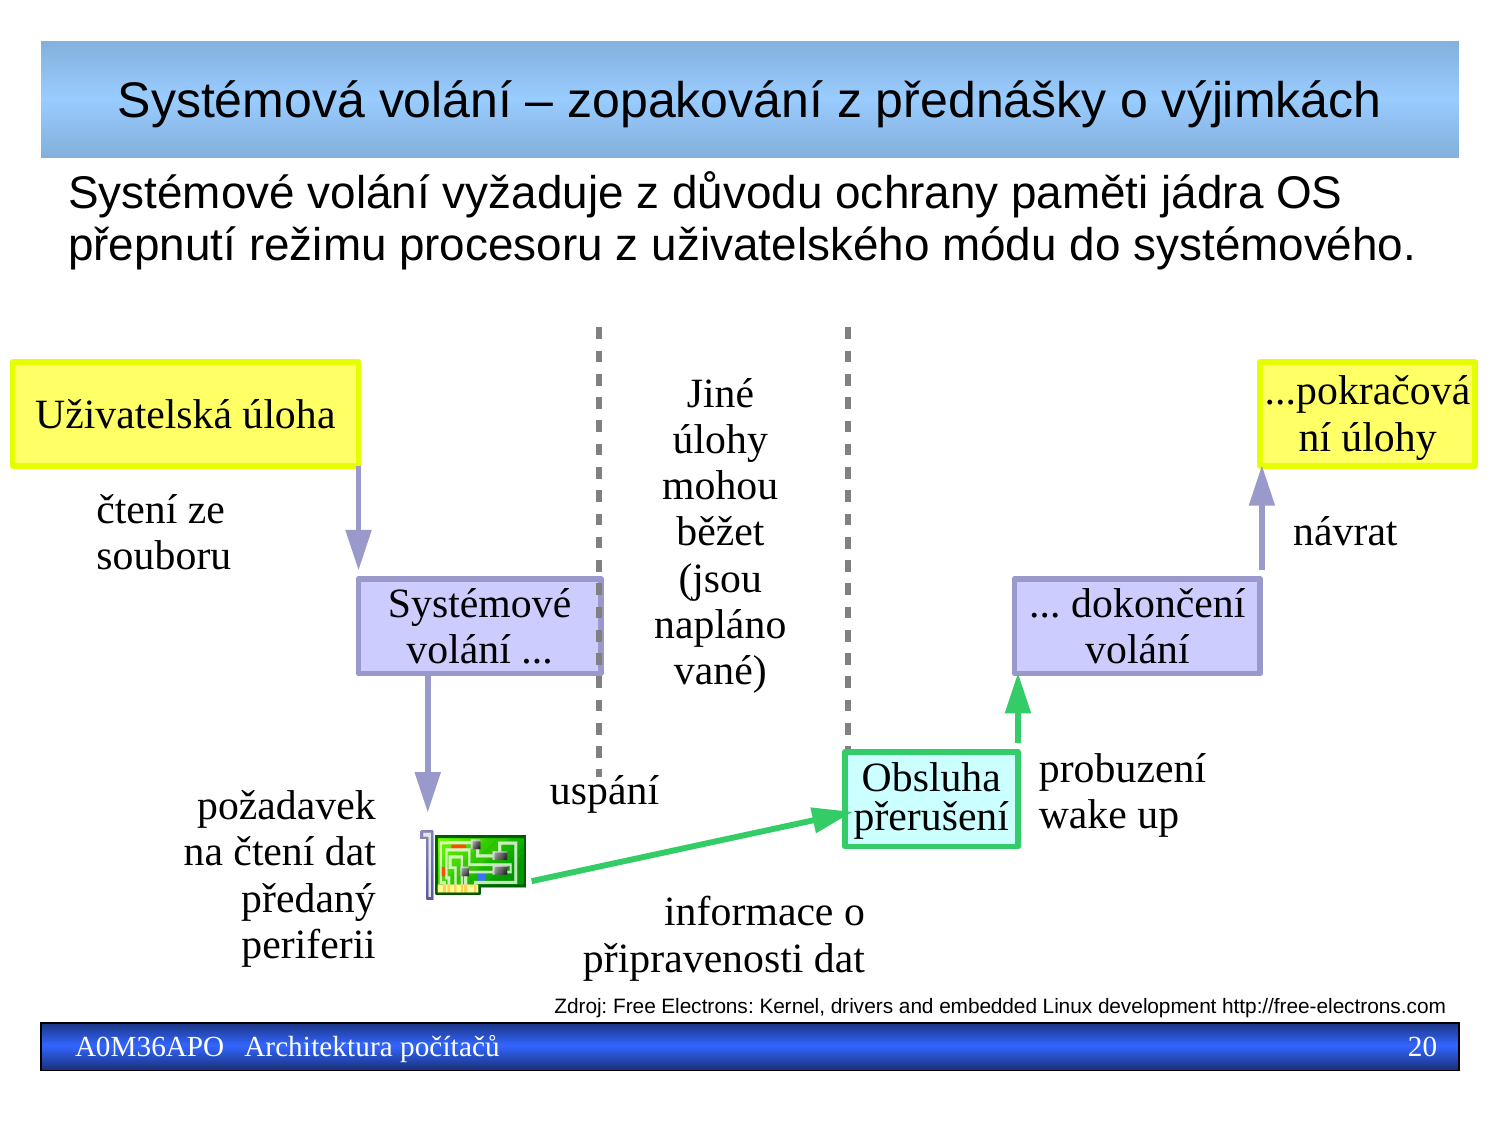

# Systémová volání – zopakování z přednášky o výjimkách
Systémové volání vyžaduje z důvodu ochrany paměti jádra OS přepnutí režimu procesoru z uživatelského módu do systémového.
Uživatelská úloha
...pokračování úlohy
Jiné úlohy mohou běžet (jsou naplánované)
čtení ze souboru
návrat
Systémové volání ...
... dokončení volání
probuzení
wake up
Obsluha přerušení
uspání
požadavek na čtení dat předaný periferii
informace o připravenosti dat
Zdroj: Free Electrons: Kernel, drivers and embedded Linux development http://free-electrons.com
A0M36APO Architektura počítačů
20